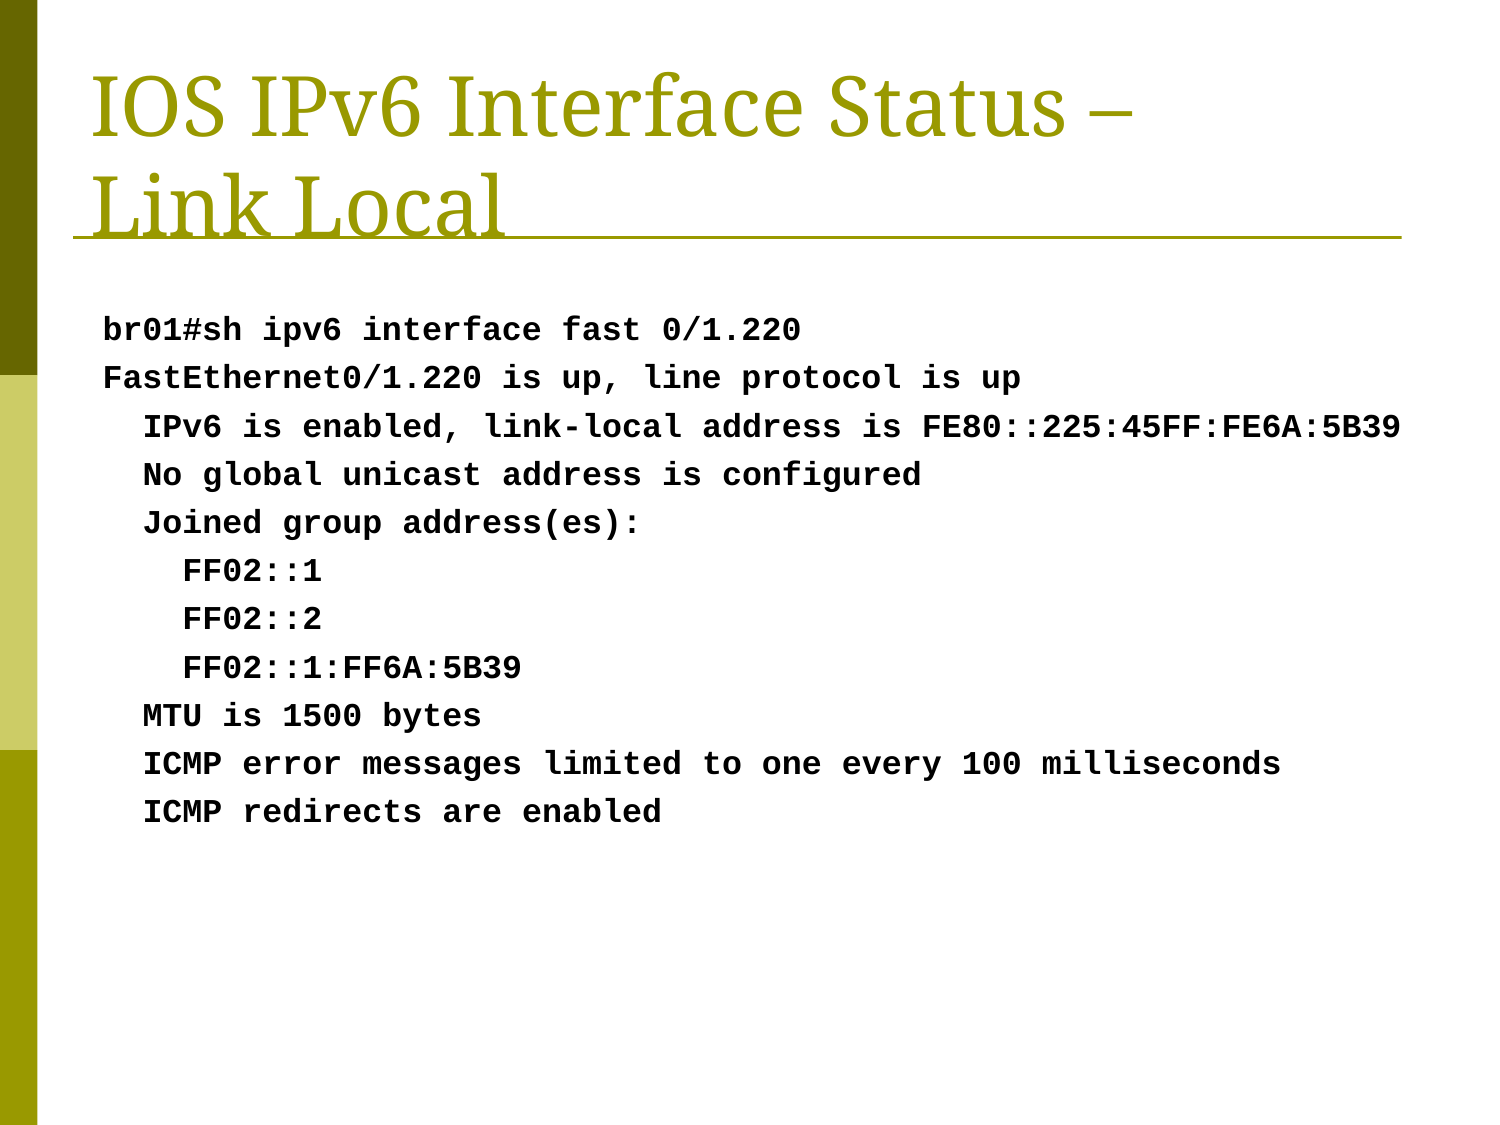

# IOS IPv6 Interface Status – Link Local
br01#sh ipv6 interface fast 0/1.220
FastEthernet0/1.220 is up, line protocol is up
 IPv6 is enabled, link-local address is FE80::225:45FF:FE6A:5B39
 No global unicast address is configured
 Joined group address(es):
 FF02::1
 FF02::2
 FF02::1:FF6A:5B39
 MTU is 1500 bytes
 ICMP error messages limited to one every 100 milliseconds
 ICMP redirects are enabled